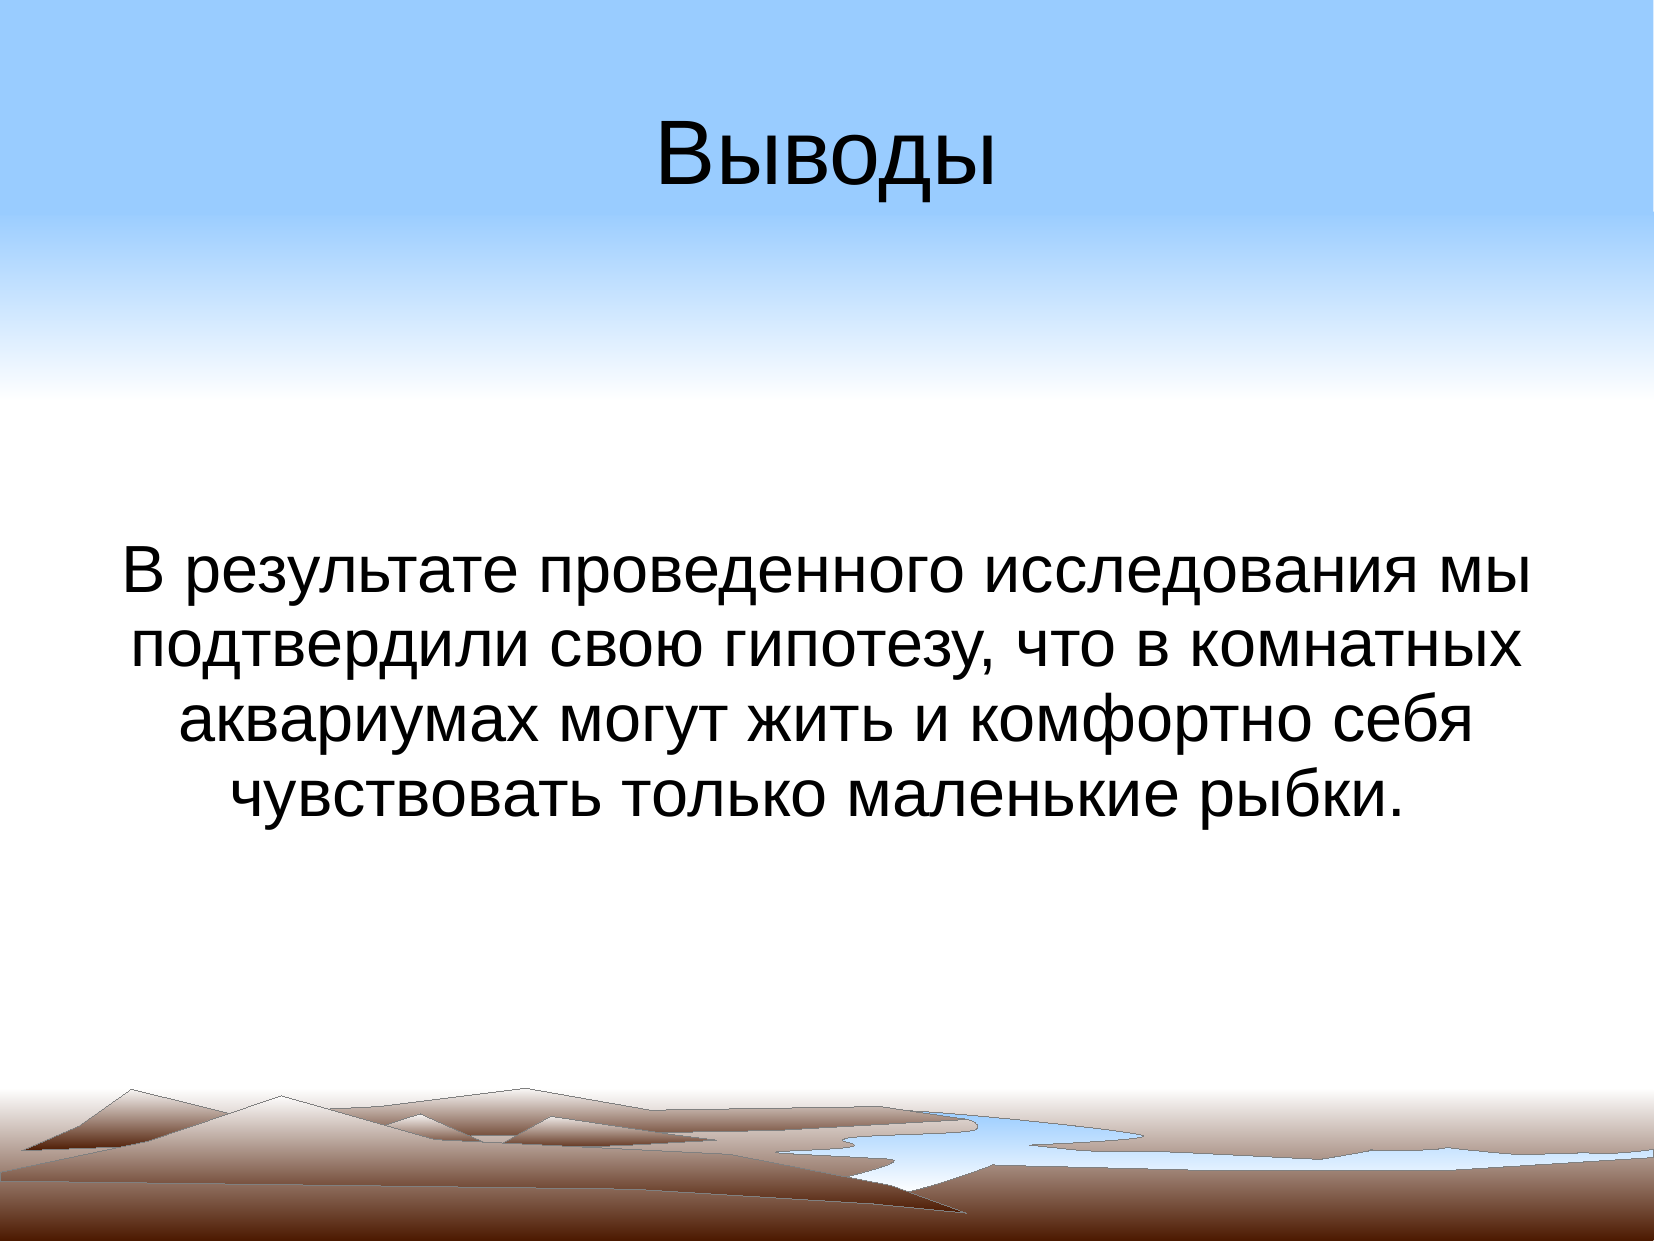

# Выводы
В результате проведенного исследования мы подтвердили свою гипотезу, что в комнатных аквариумах могут жить и комфортно себя чувствовать только маленькие рыбки.